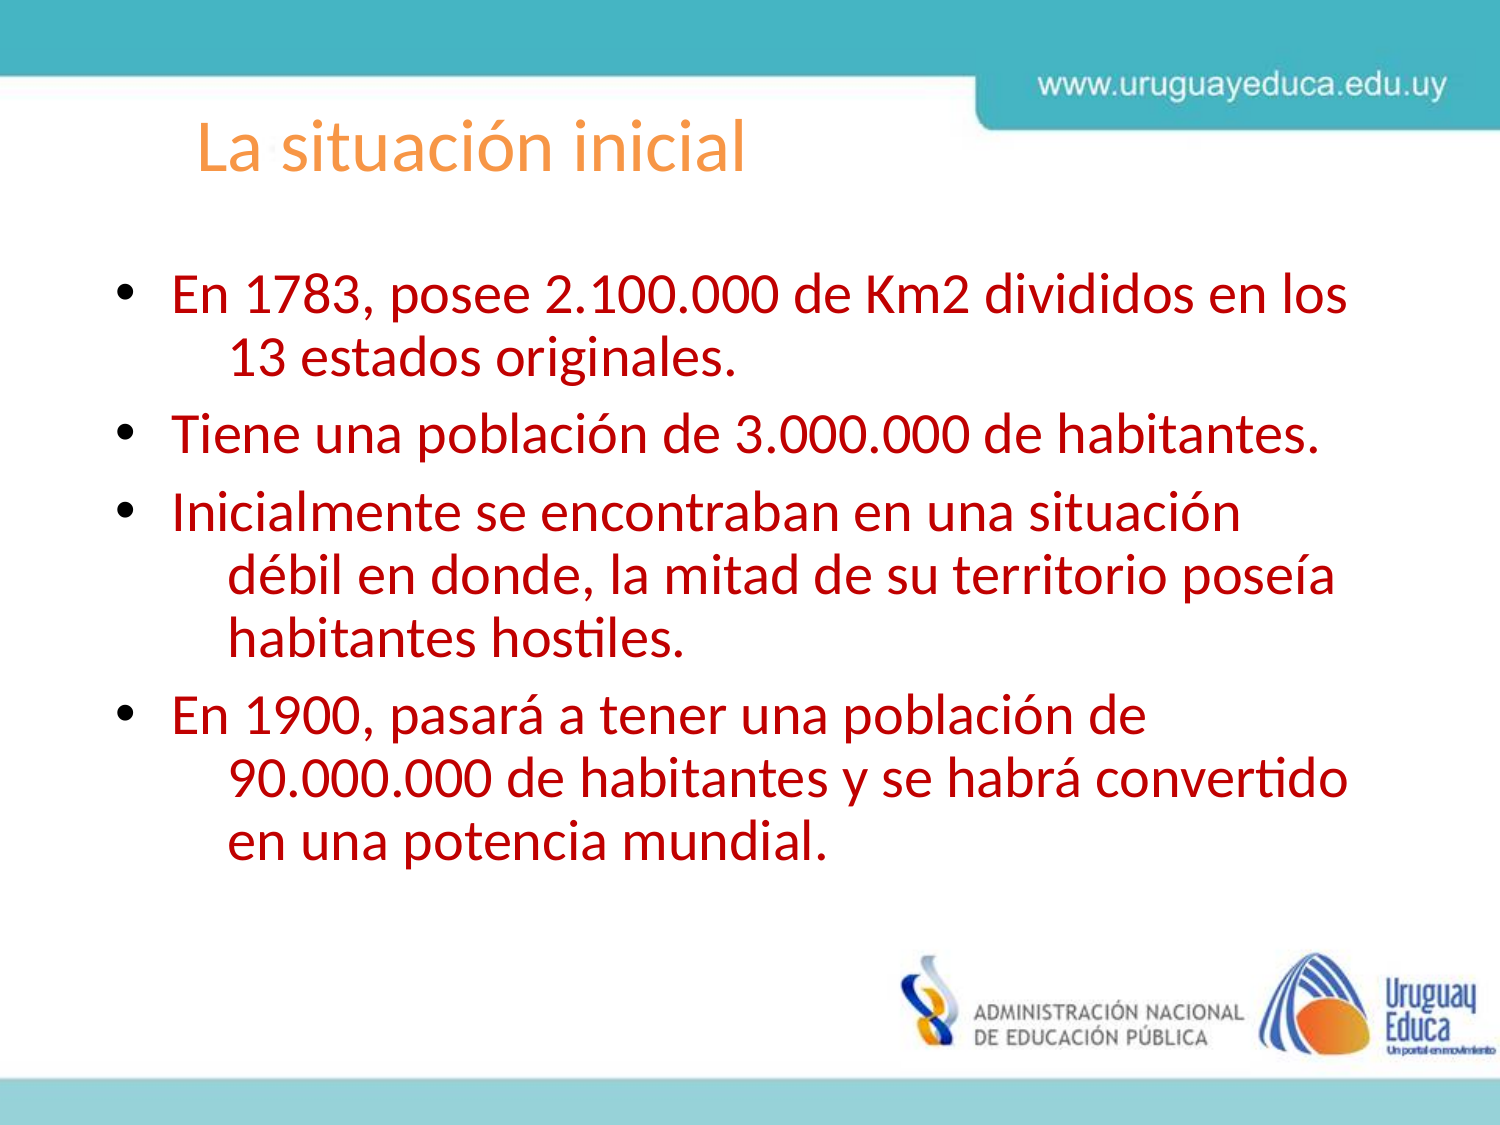

# La situación inicial
En 1783, posee 2.100.000 de Km2 divididos en los 13 estados originales.
Tiene una población de 3.000.000 de habitantes.
Inicialmente se encontraban en una situación débil en donde, la mitad de su territorio poseía habitantes hostiles.
En 1900, pasará a tener una población de 90.000.000 de habitantes y se habrá convertido en una potencia mundial.